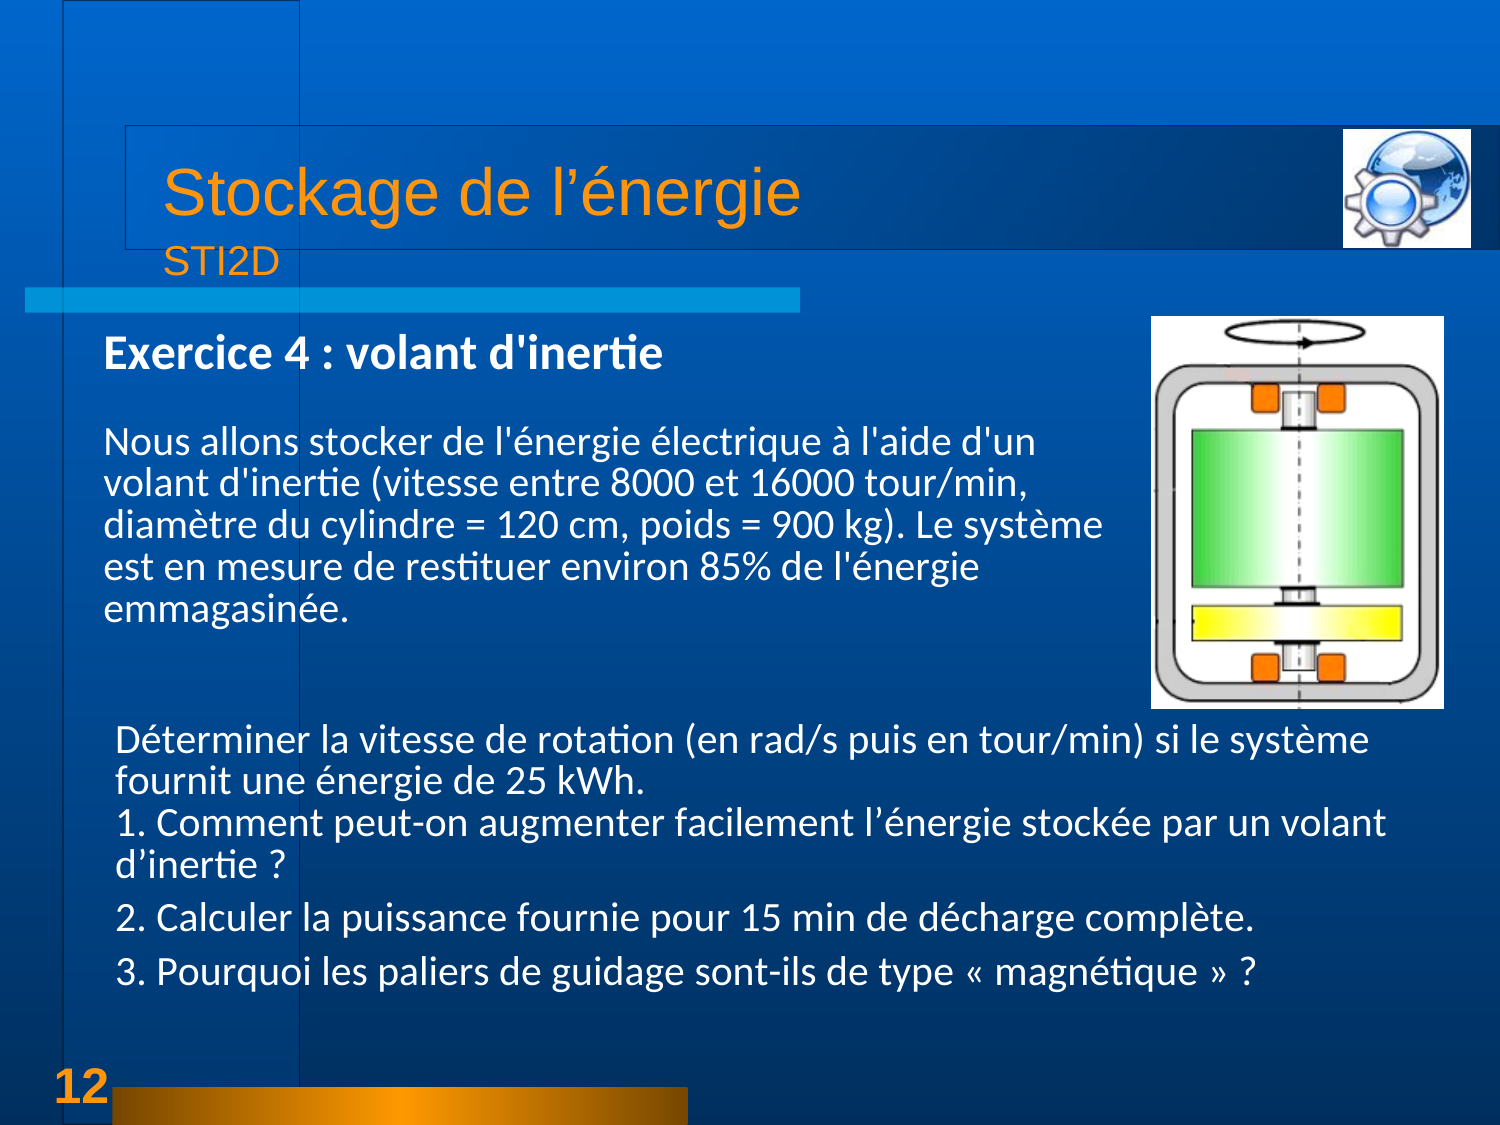

Exercice 4 : volant d'inertie
Nous allons stocker de l'énergie électrique à l'aide d'un volant d'inertie (vitesse entre 8000 et 16000 tour/min, diamètre du cylindre = 120 cm, poids = 900 kg). Le système est en mesure de restituer environ 85% de l'énergie emmagasinée.
Déterminer la vitesse de rotation (en rad/s puis en tour/min) si le système fournit une énergie de 25 kWh.
 Comment peut-on augmenter facilement l’énergie stockée par un volant d’inertie ?
 Calculer la puissance fournie pour 15 min de décharge complète.
 Pourquoi les paliers de guidage sont-ils de type « magnétique » ?